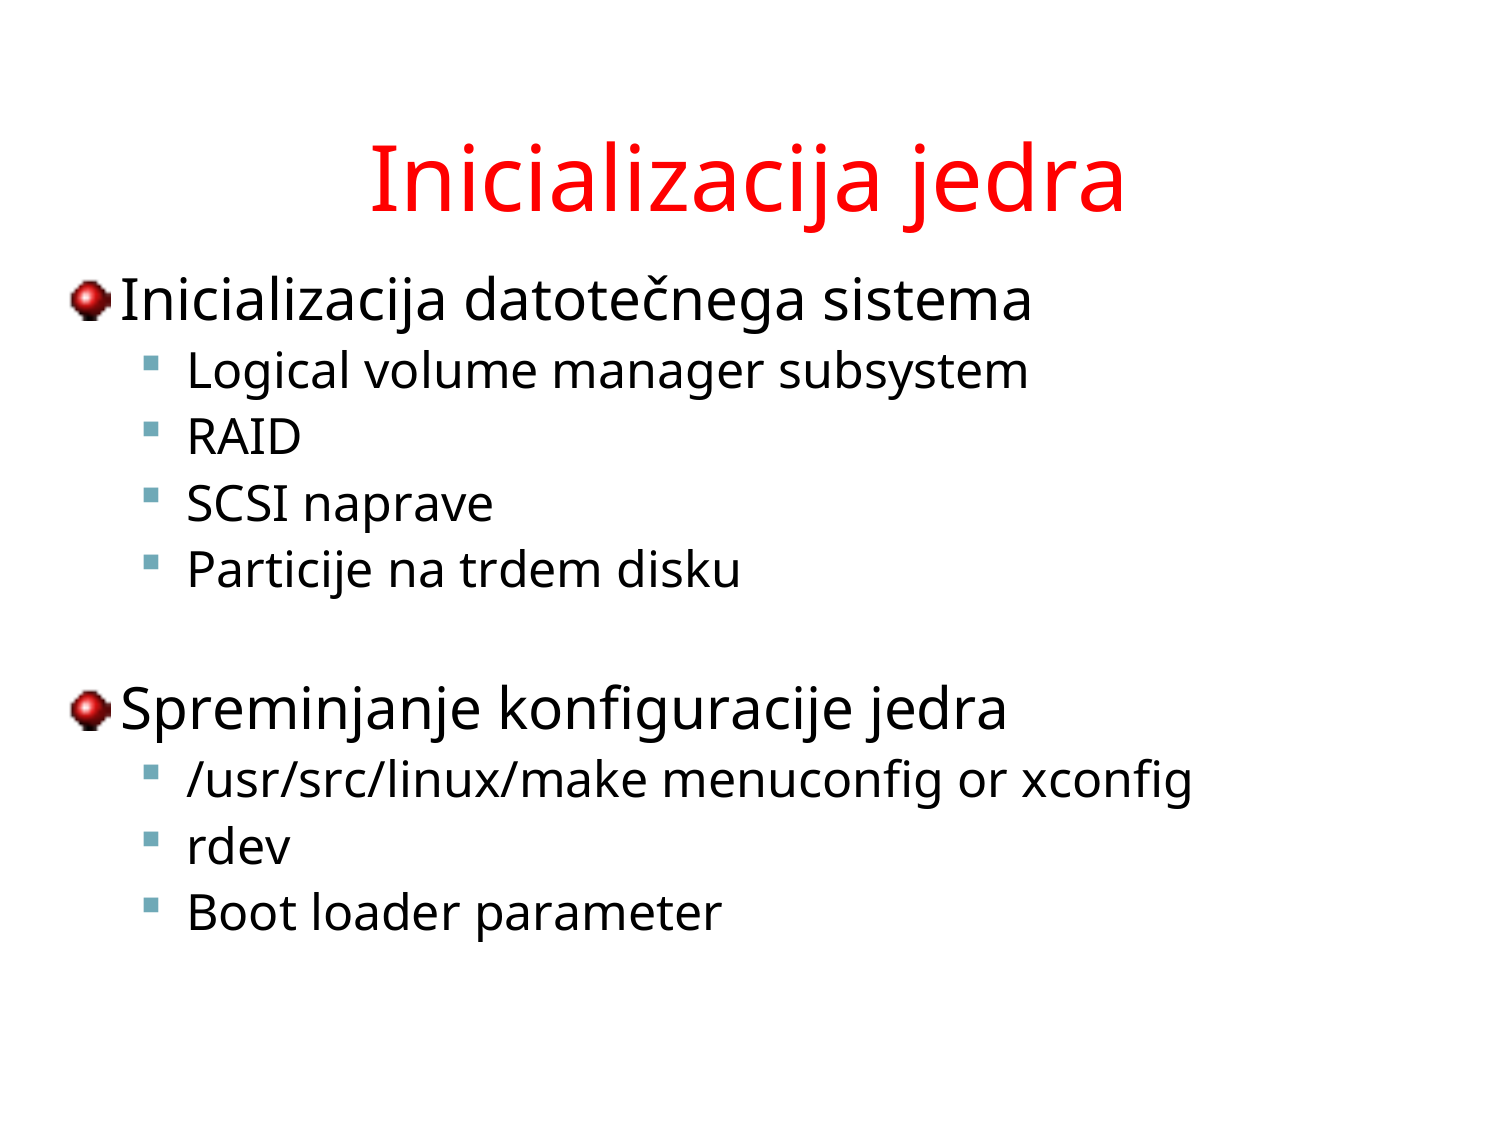

# Inicializacija jedra
Inicializacija datotečnega sistema
Logical volume manager subsystem
RAID
SCSI naprave
Particije na trdem disku
Spreminjanje konfiguracije jedra
/usr/src/linux/make menuconfig or xconfig
rdev
Boot loader parameter